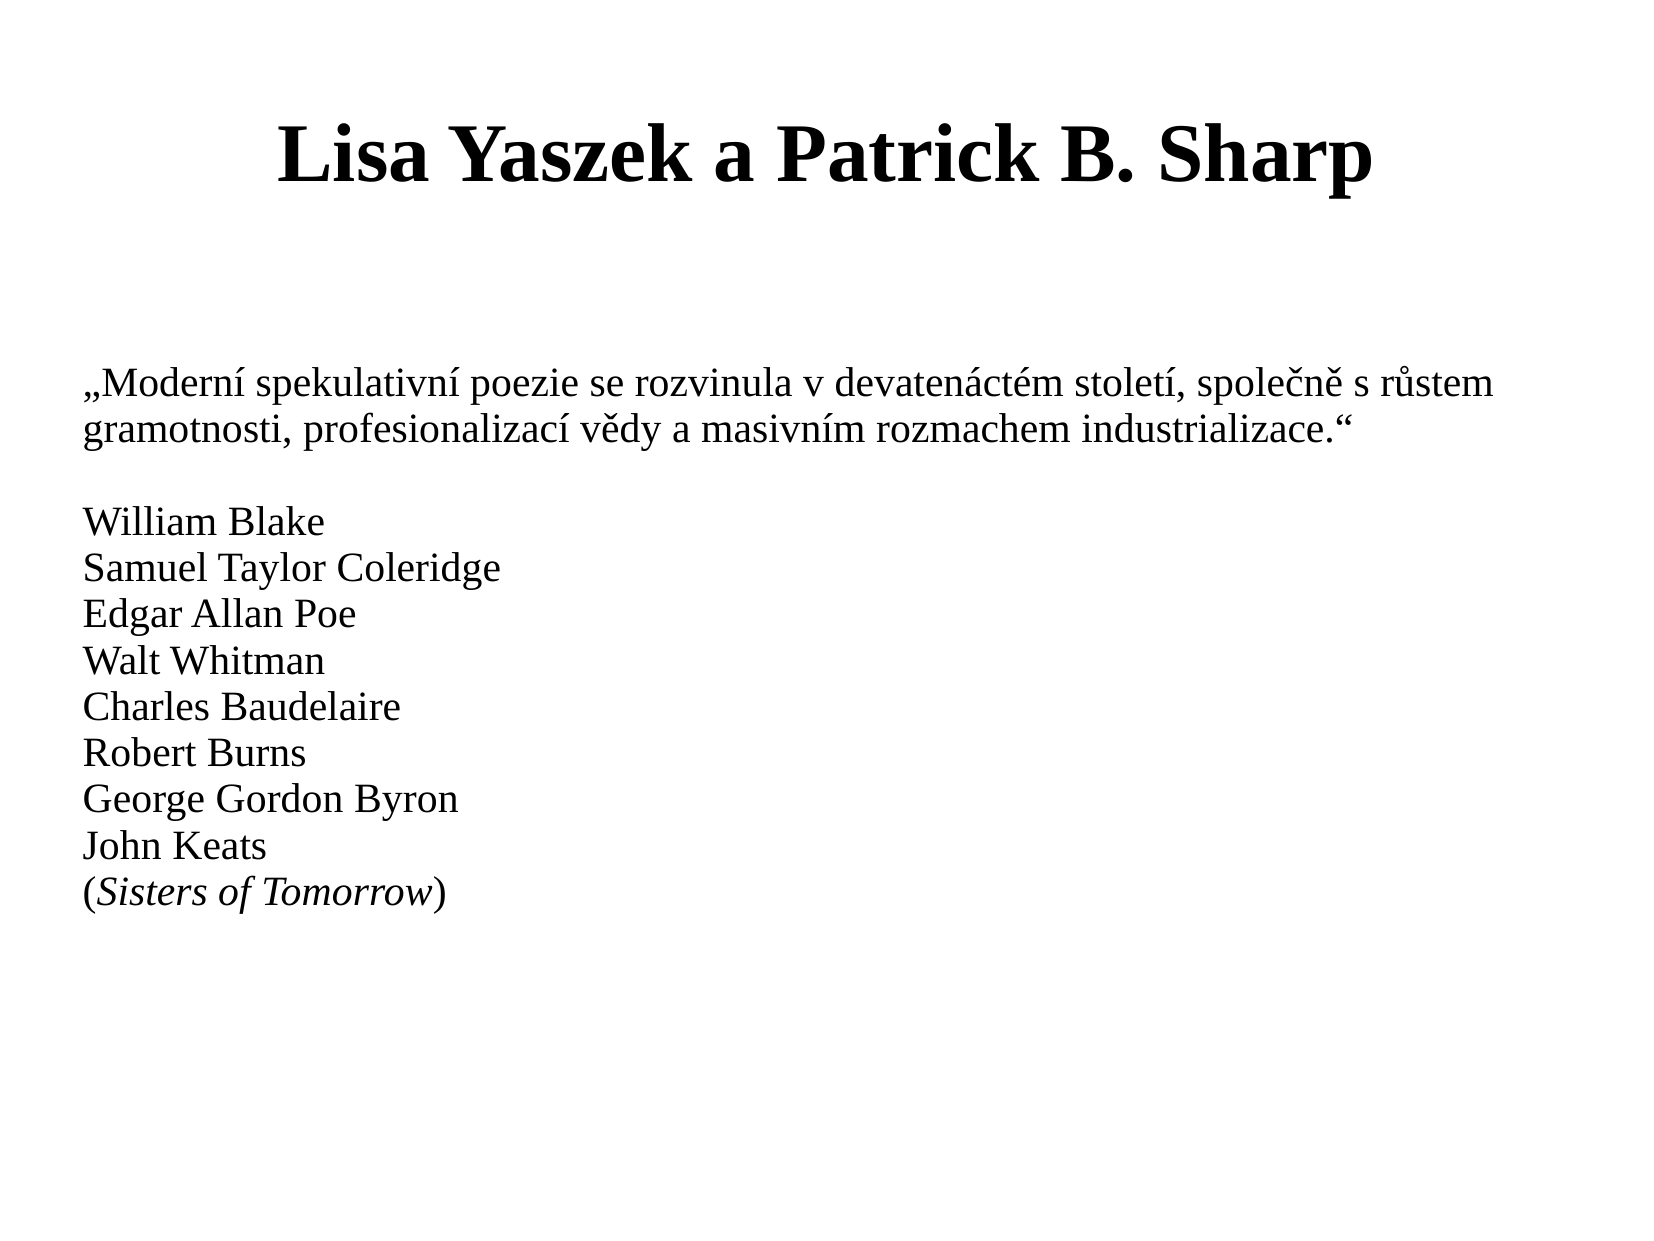

# Lisa Yaszek a Patrick B. Sharp
„Moderní spekulativní poezie se rozvinula v devatenáctém století, společně s růstem gramotnosti, profesionalizací vědy a masivním rozmachem industrializace.“
William Blake
Samuel Taylor Coleridge
Edgar Allan Poe
Walt Whitman
Charles Baudelaire
Robert Burns
George Gordon Byron
John Keats
(Sisters of Tomorrow)